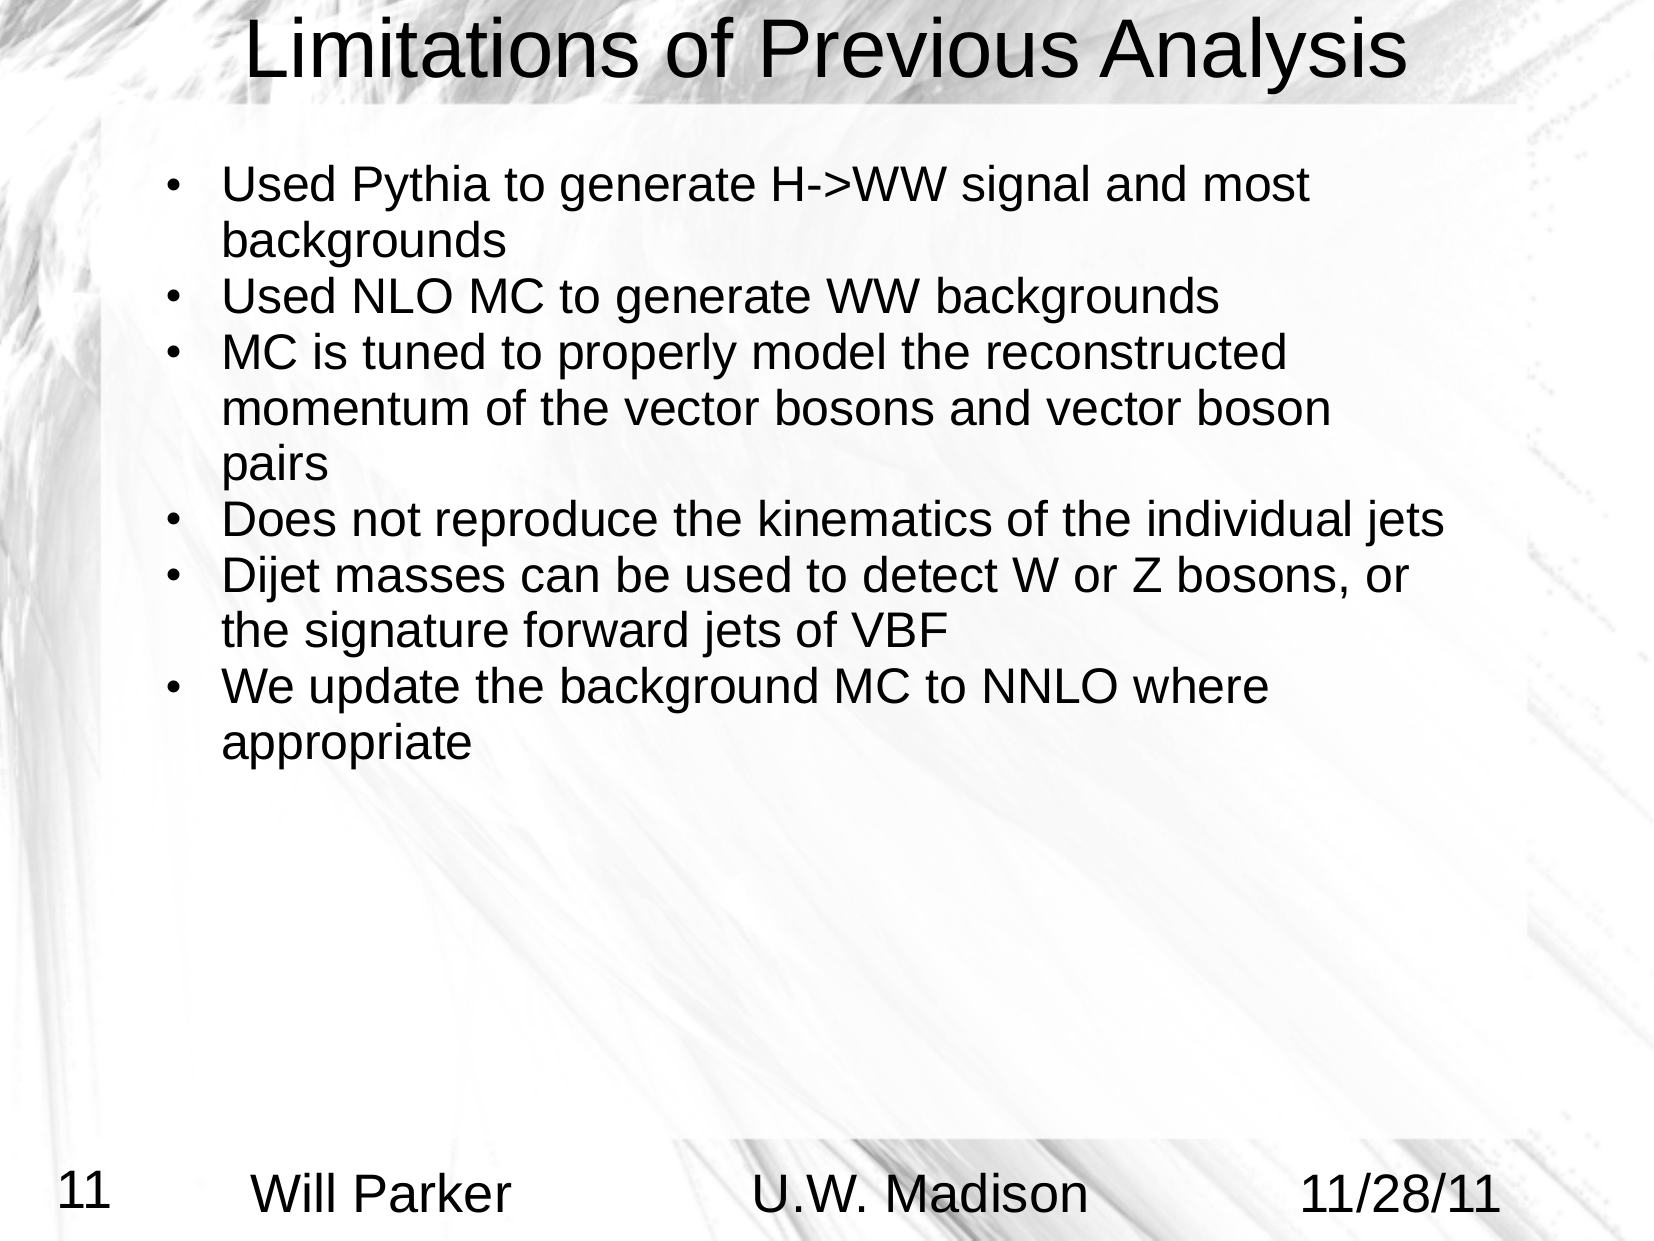

# Limitations of Previous Analysis
Used Pythia to generate H->WW signal and most backgrounds
Used NLO MC to generate WW backgrounds
MC is tuned to properly model the reconstructed momentum of the vector bosons and vector boson pairs
Does not reproduce the kinematics of the individual jets
Dijet masses can be used to detect W or Z bosons, or the signature forward jets of VBF
We update the background MC to NNLO where appropriate
11
 Will Parker U.W. Madison 11/28/11